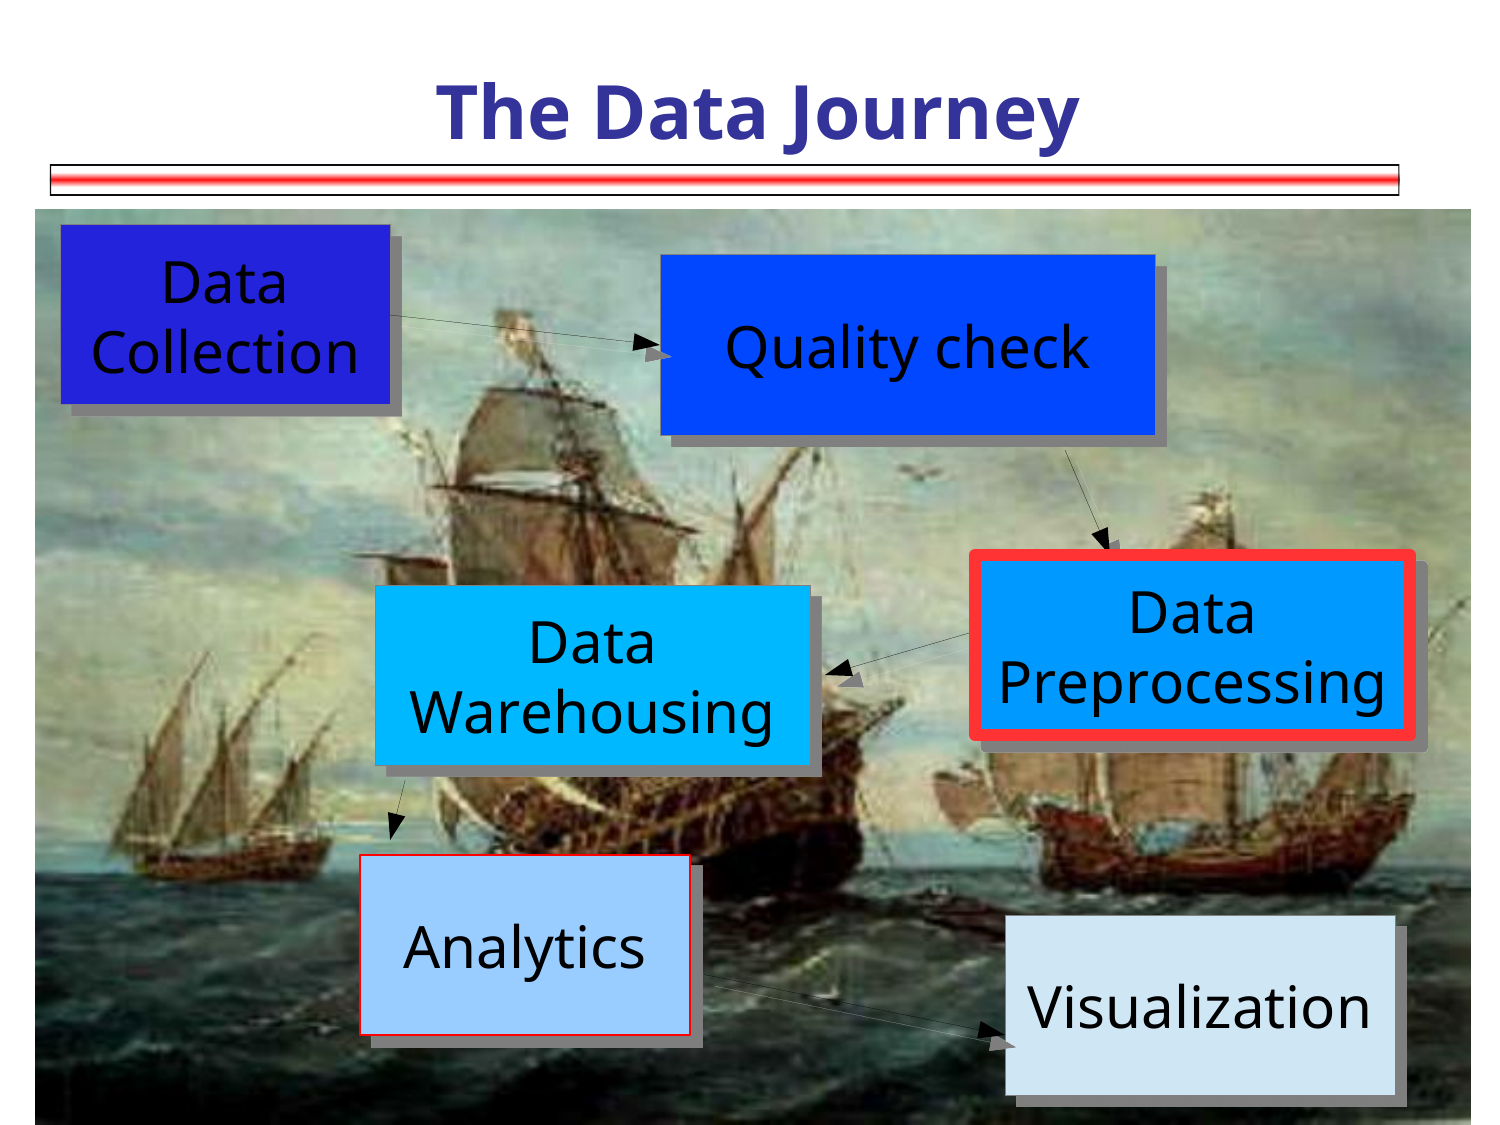

# The Data Journey
Data
Collection
Quality check
Data
Preprocessing
Data
Warehousing
Analytics
Visualization